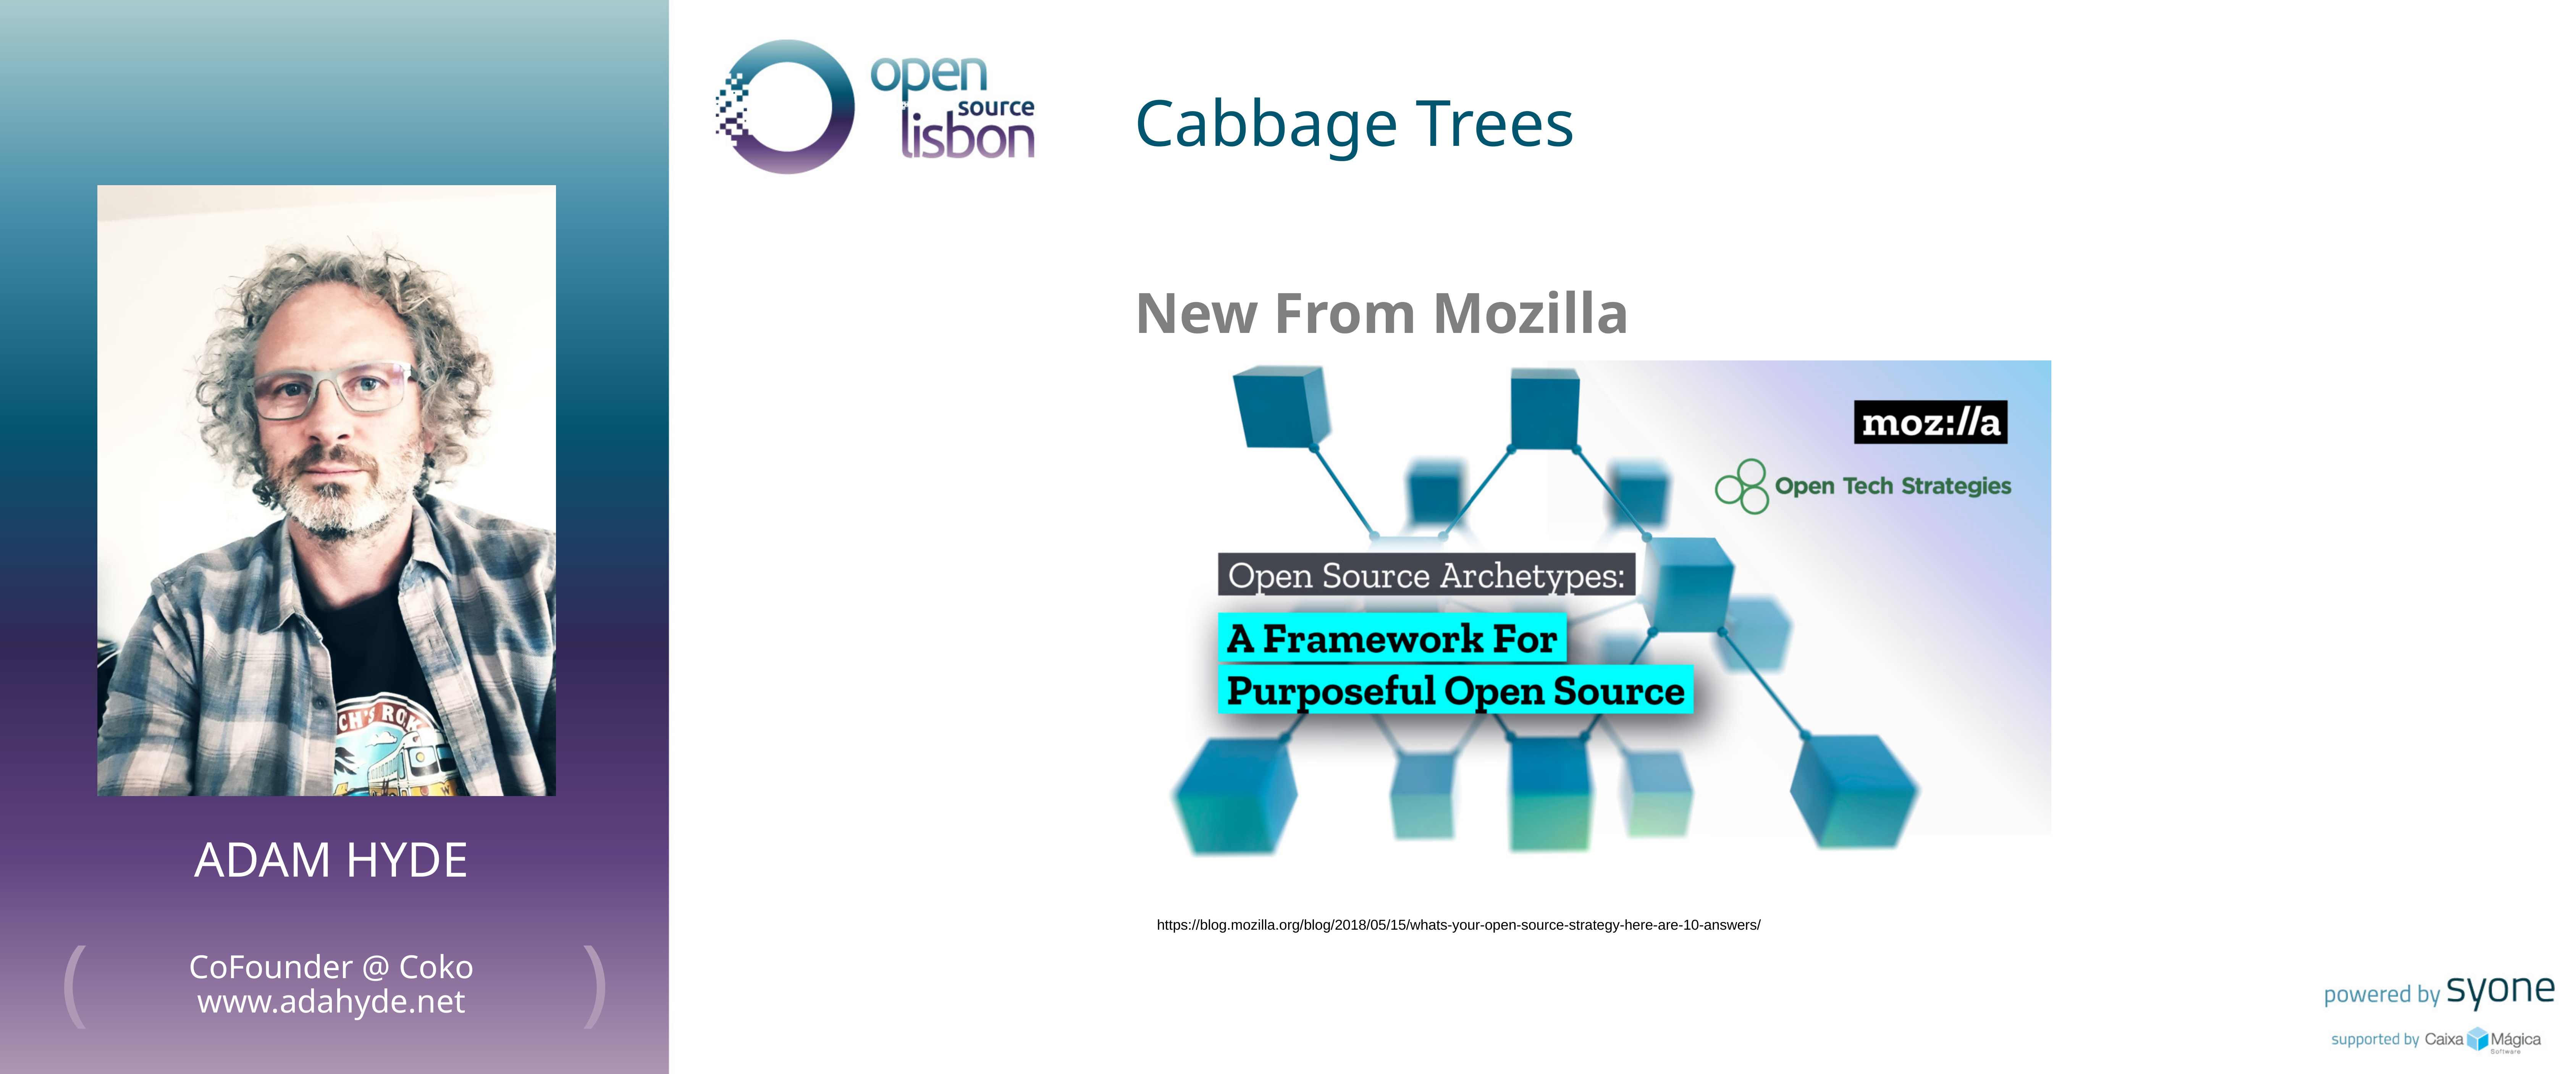

# Cabbage Trees
New From Mozilla
https://blog.mozilla.org/blog/2018/05/15/whats-your-open-source-strategy-here-are-10-answers/